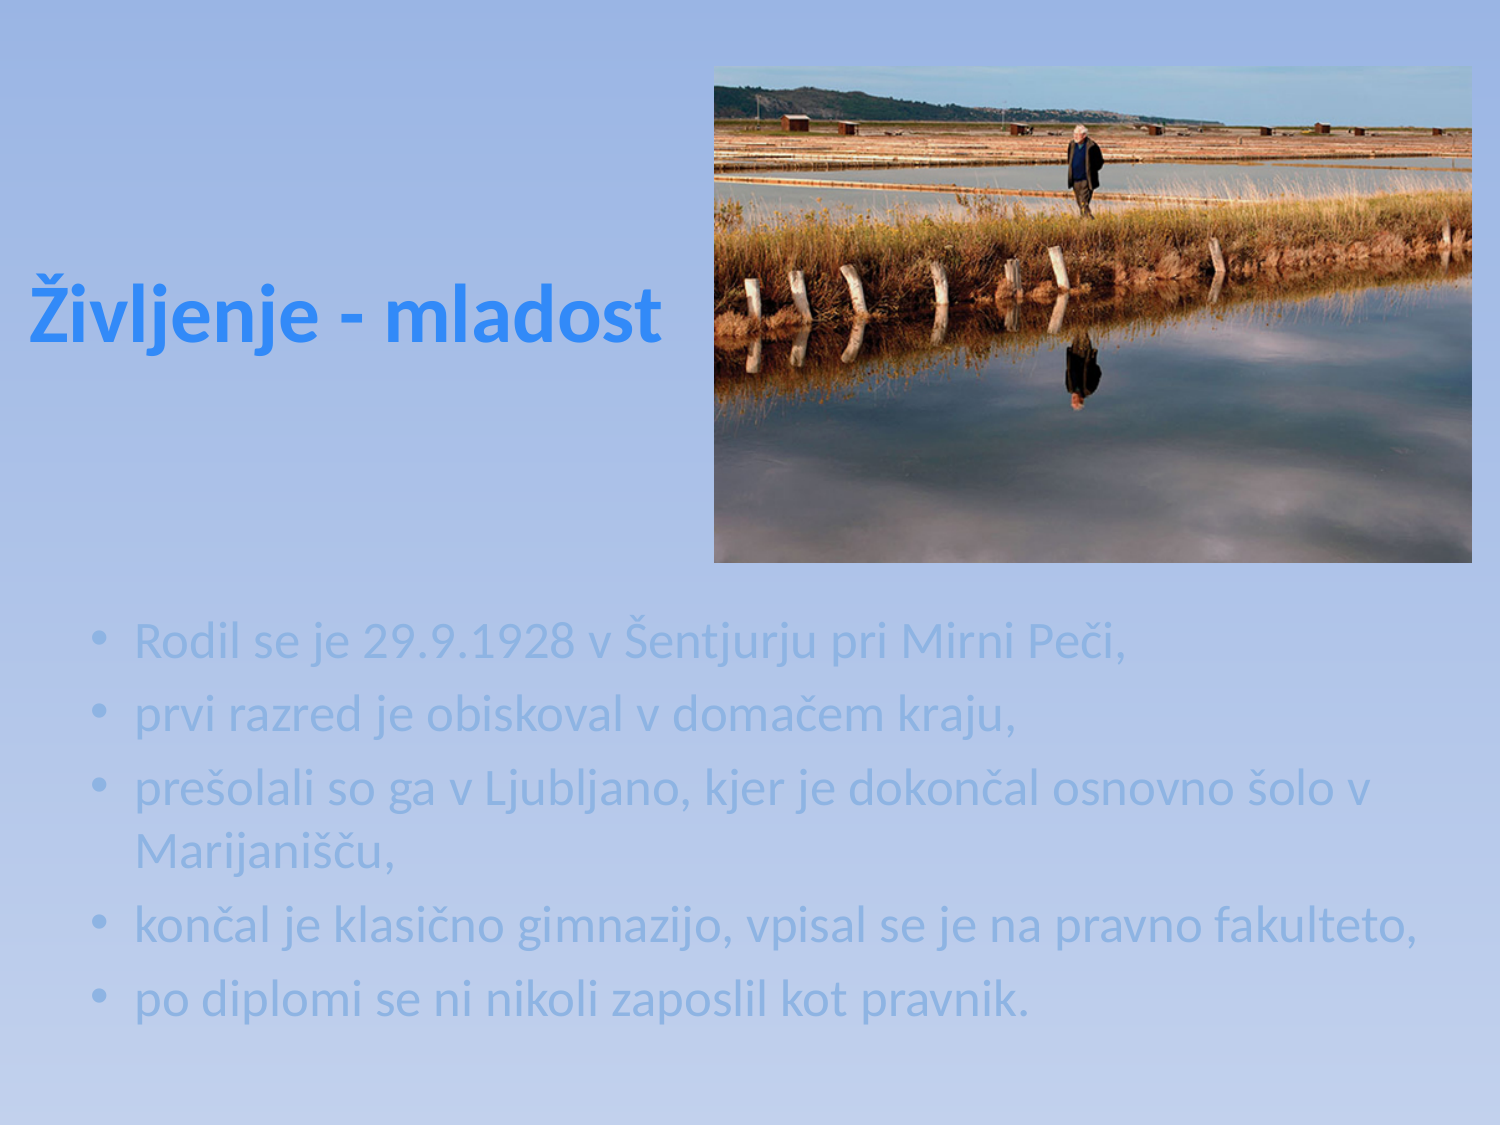

# Življenje - mladost
Rodil se je 29.9.1928 v Šentjurju pri Mirni Peči,
prvi razred je obiskoval v domačem kraju,
prešolali so ga v Ljubljano, kjer je dokončal osnovno šolo v Marijanišču,
končal je klasično gimnazijo, vpisal se je na pravno fakulteto,
po diplomi se ni nikoli zaposlil kot pravnik.